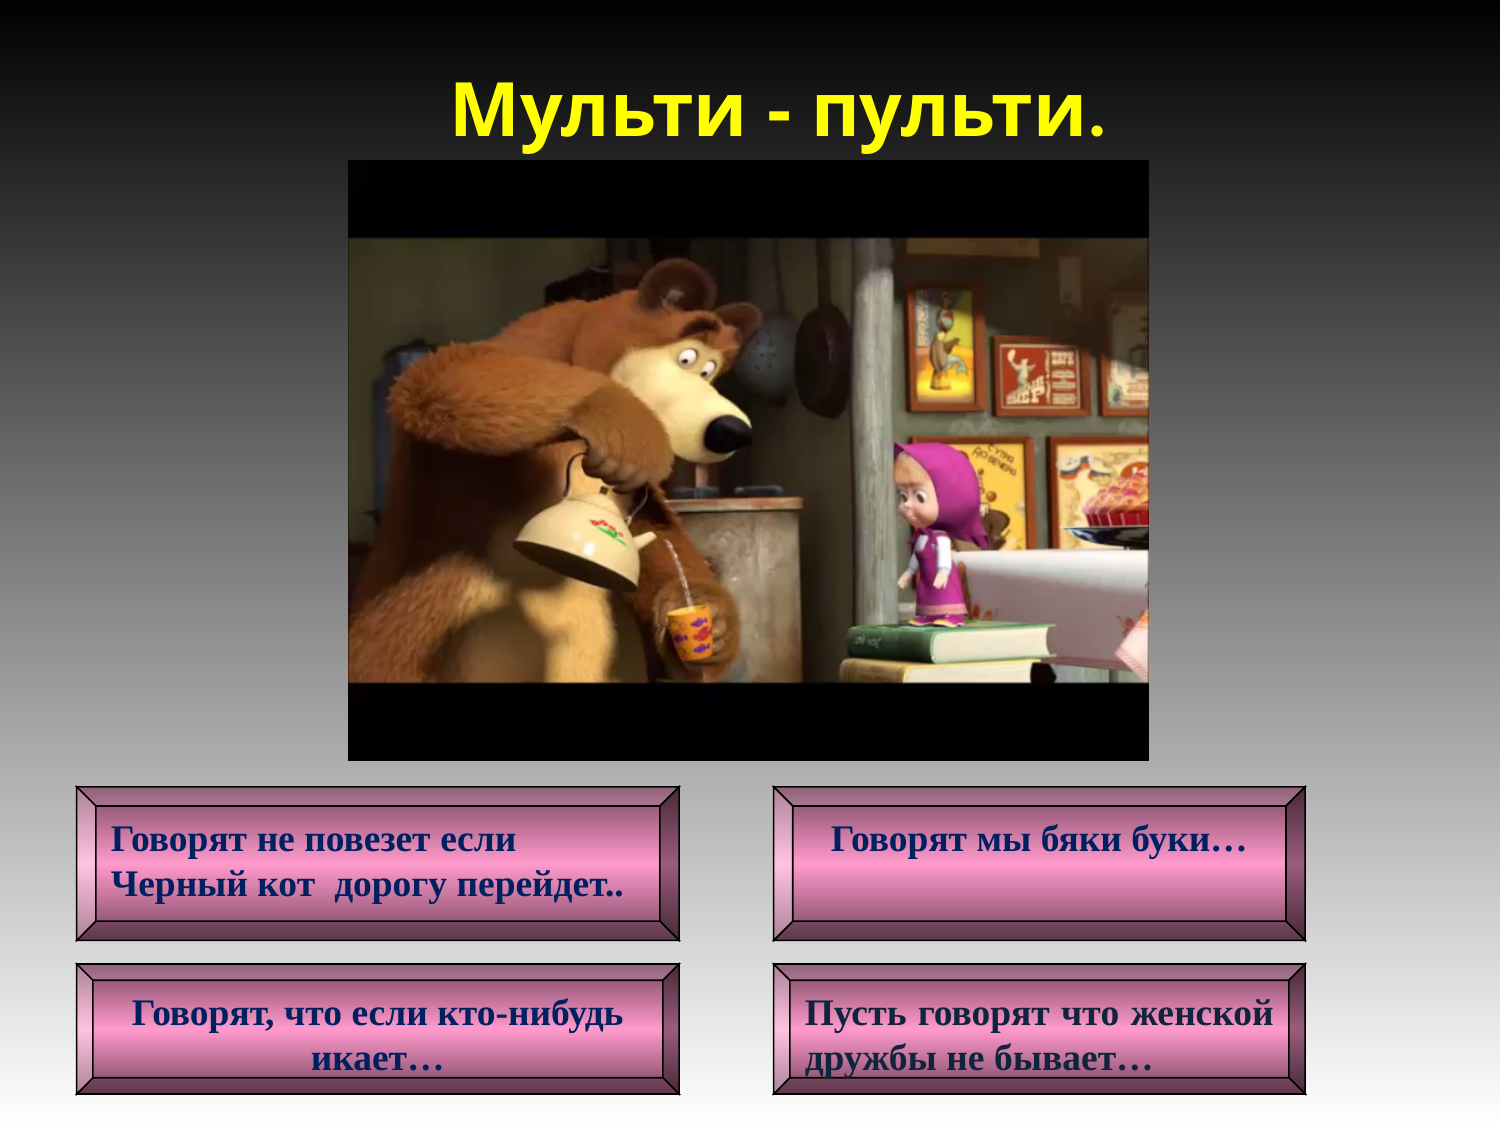

Мульти - пульти.
Говорят не повезет если Черный кот дорогу перейдет..
Говорят мы бяки буки…
Говорят, что если кто-нибудь икает…
Пусть говорят что женской дружбы не бывает…